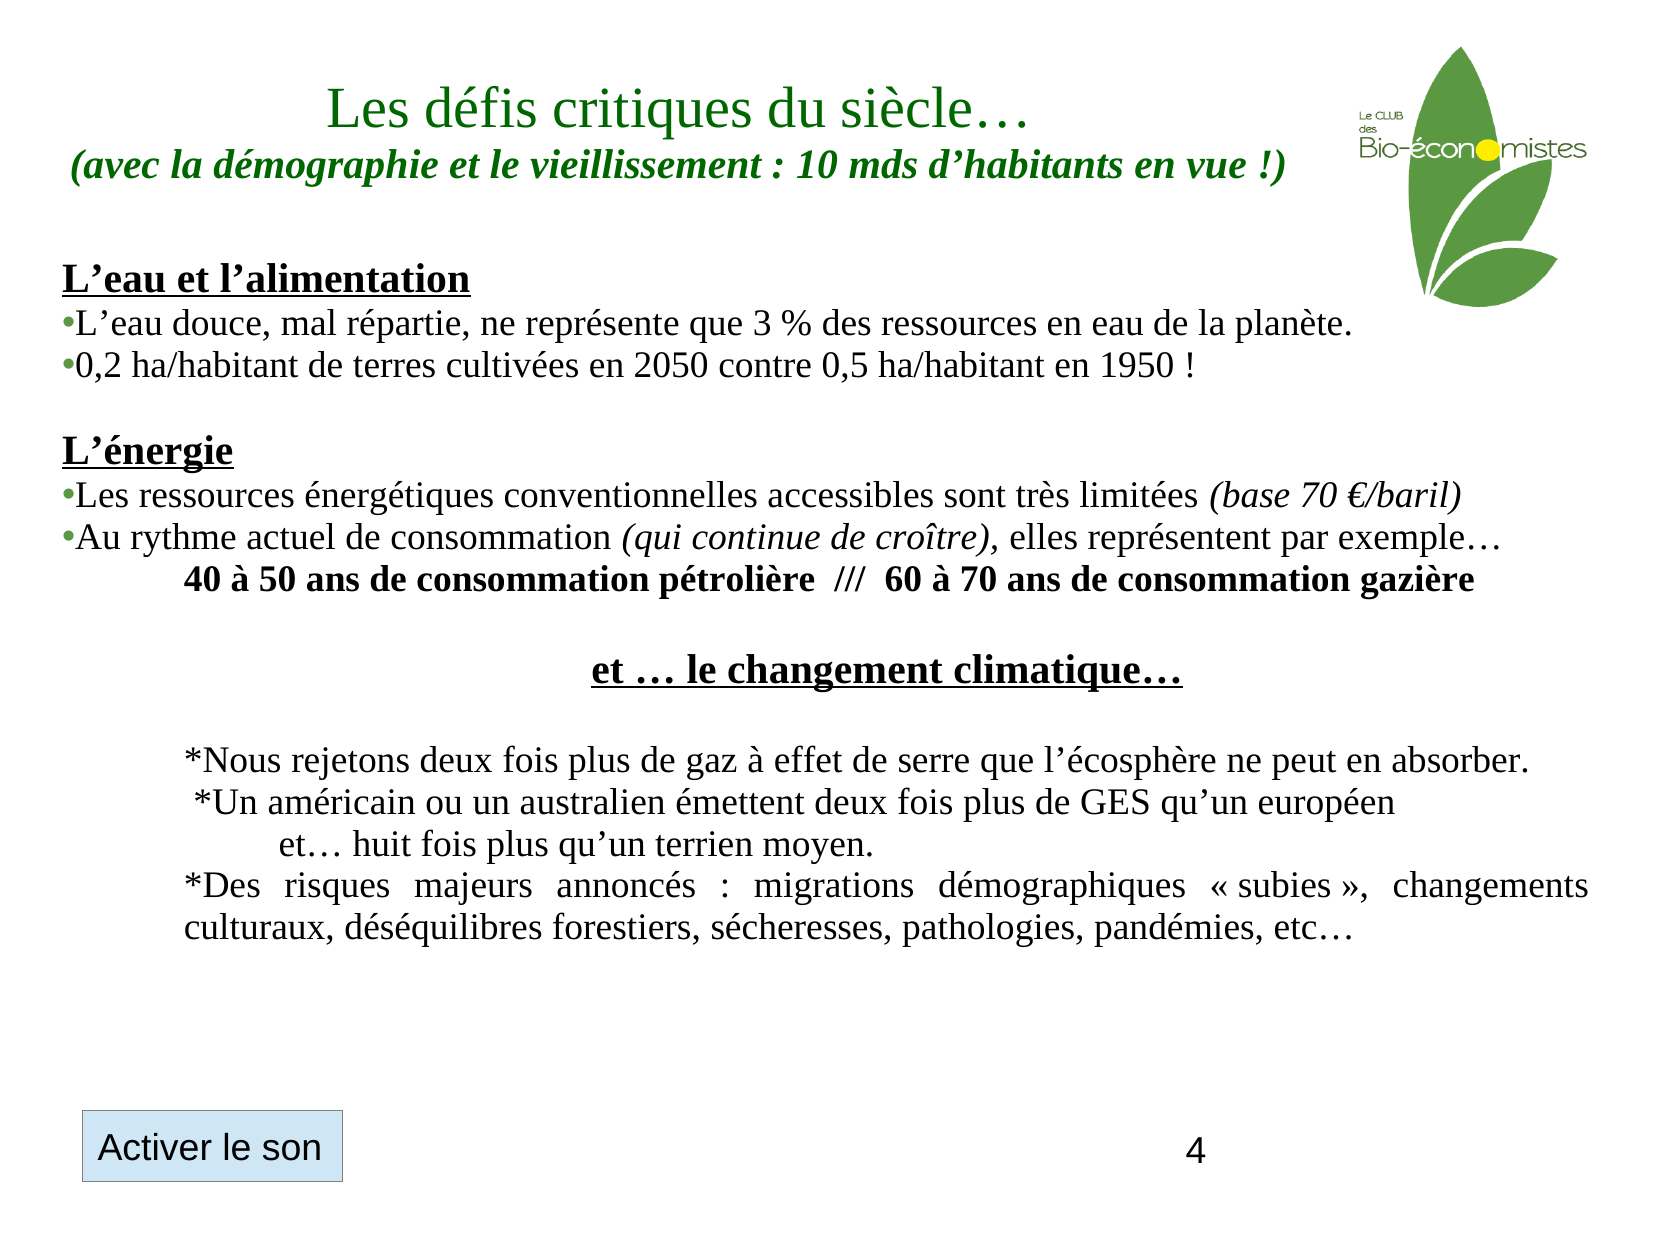

Les défis critiques du siècle…
(avec la démographie et le vieillissement : 10 mds d’habitants en vue !)
L’eau et l’alimentation
L’eau douce, mal répartie, ne représente que 3 % des ressources en eau de la planète.
0,2 ha/habitant de terres cultivées en 2050 contre 0,5 ha/habitant en 1950 !
L’énergie
Les ressources énergétiques conventionnelles accessibles sont très limitées (base 70 €/baril)
Au rythme actuel de consommation (qui continue de croître), elles représentent par exemple…
40 à 50 ans de consommation pétrolière /// 60 à 70 ans de consommation gazière
et … le changement climatique…
*Nous rejetons deux fois plus de gaz à effet de serre que l’écosphère ne peut en absorber. *Un américain ou un australien émettent deux fois plus de GES qu’un européen et… huit fois plus qu’un terrien moyen.
*Des risques majeurs annoncés : migrations démographiques « subies », changements culturaux, déséquilibres forestiers, sécheresses, pathologies, pandémies, etc…
Activer le son